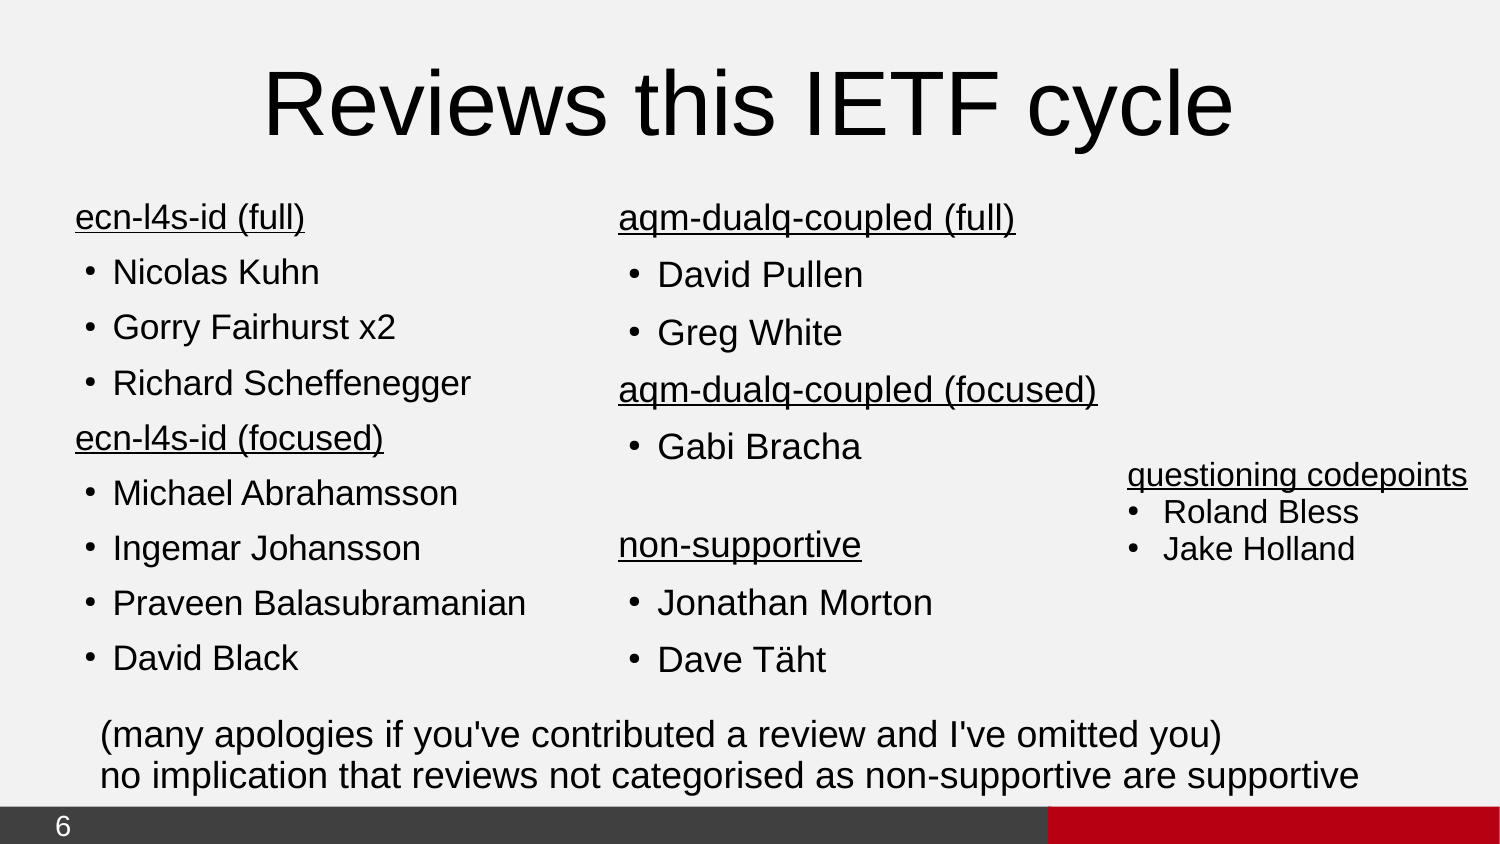

# Reviews this IETF cycle
ecn-l4s-id (full)
Nicolas Kuhn
Gorry Fairhurst x2
Richard Scheffenegger
ecn-l4s-id (focused)
Michael Abrahamsson
Ingemar Johansson
Praveen Balasubramanian
David Black
aqm-dualq-coupled (full)
David Pullen
Greg White
aqm-dualq-coupled (focused)
Gabi Bracha
non-supportive
Jonathan Morton
Dave Täht
questioning codepoints
Roland Bless
Jake Holland
(many apologies if you've contributed a review and I've omitted you)
no implication that reviews not categorised as non-supportive are supportive
6